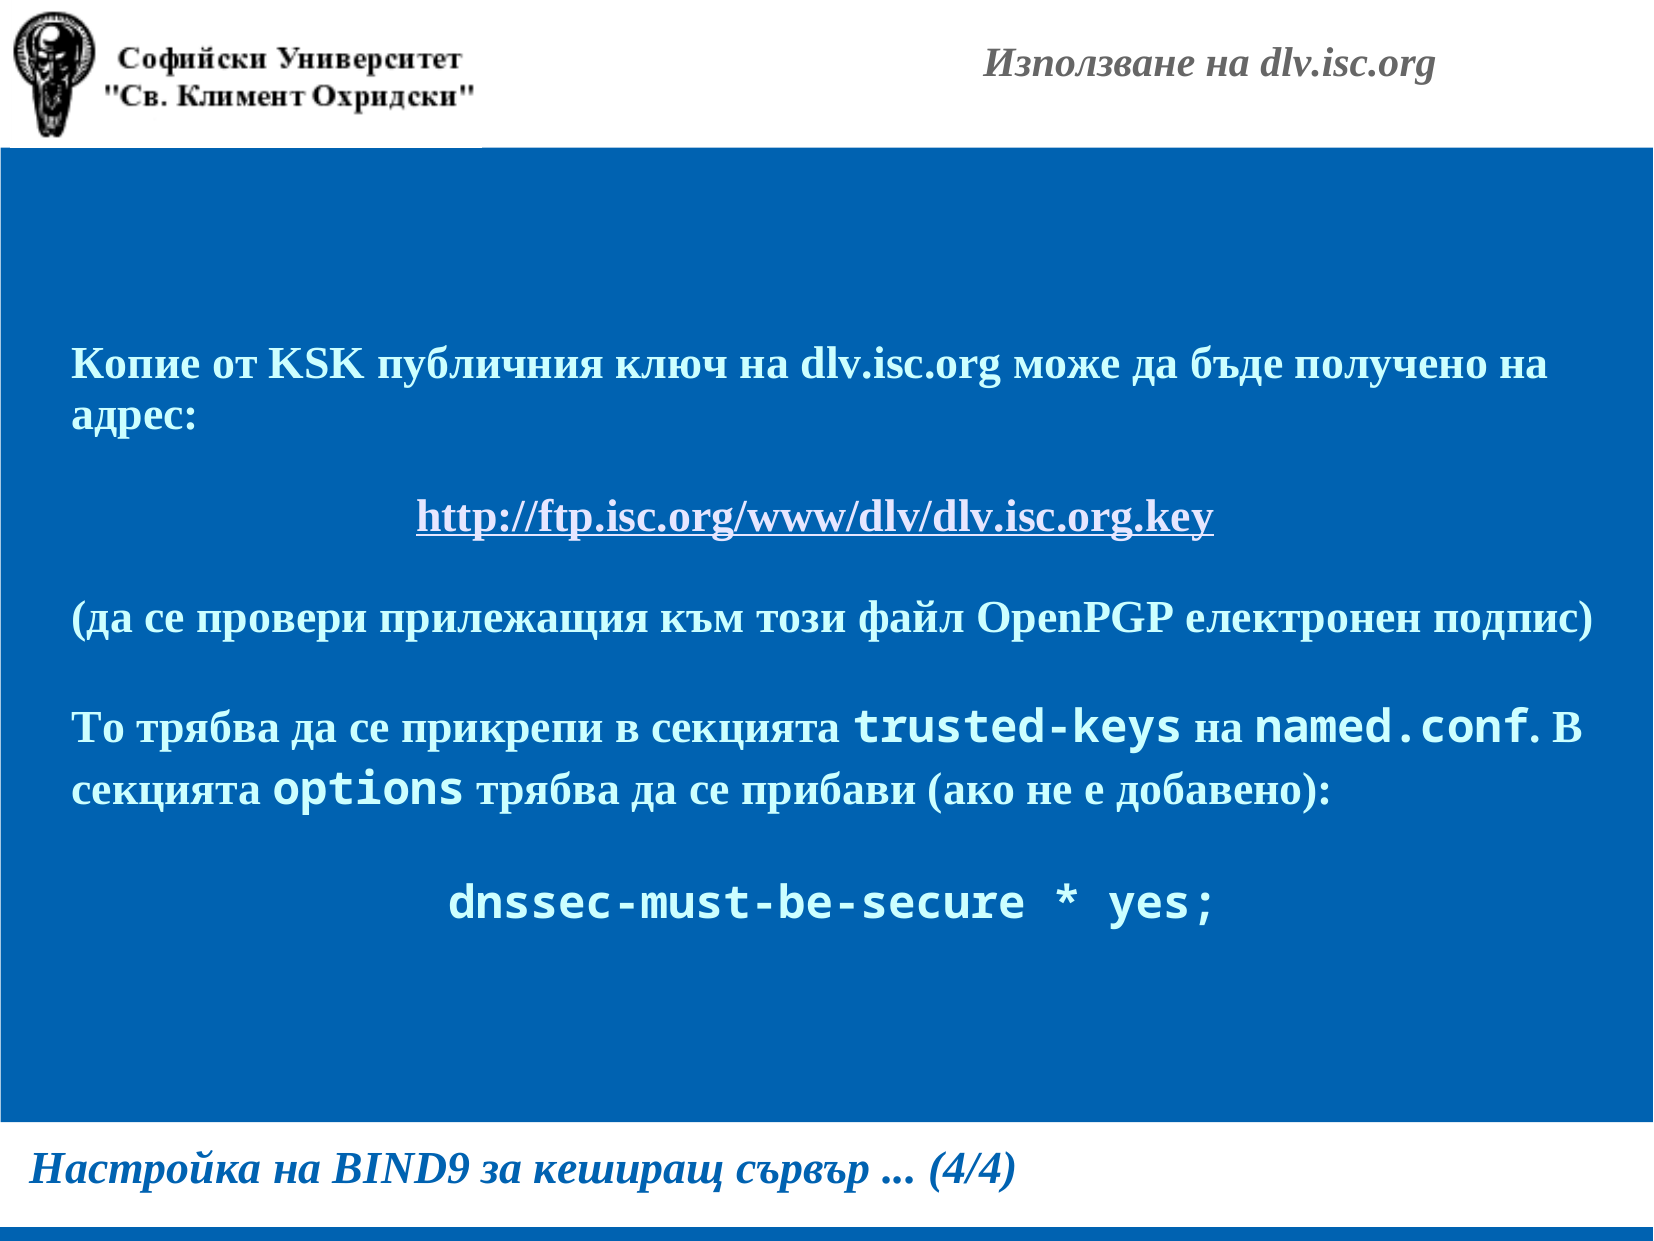

# Използване на dlv.isc.org
Копие от KSK публичния ключ на dlv.isc.org може да бъде получено на адрес:
http://ftp.isc.org/www/dlv/dlv.isc.org.key
(да се провери прилежащия към този файл OpenPGP електронен подпис)
То трябва да се прикрепи в секцията trusted-keys на named.conf. В секцията options трябва да се прибави (ако не е добавено):
dnssec-must-be-secure * yes;
Настройка на BIND9 за кеширащ сървър ... (4/4)